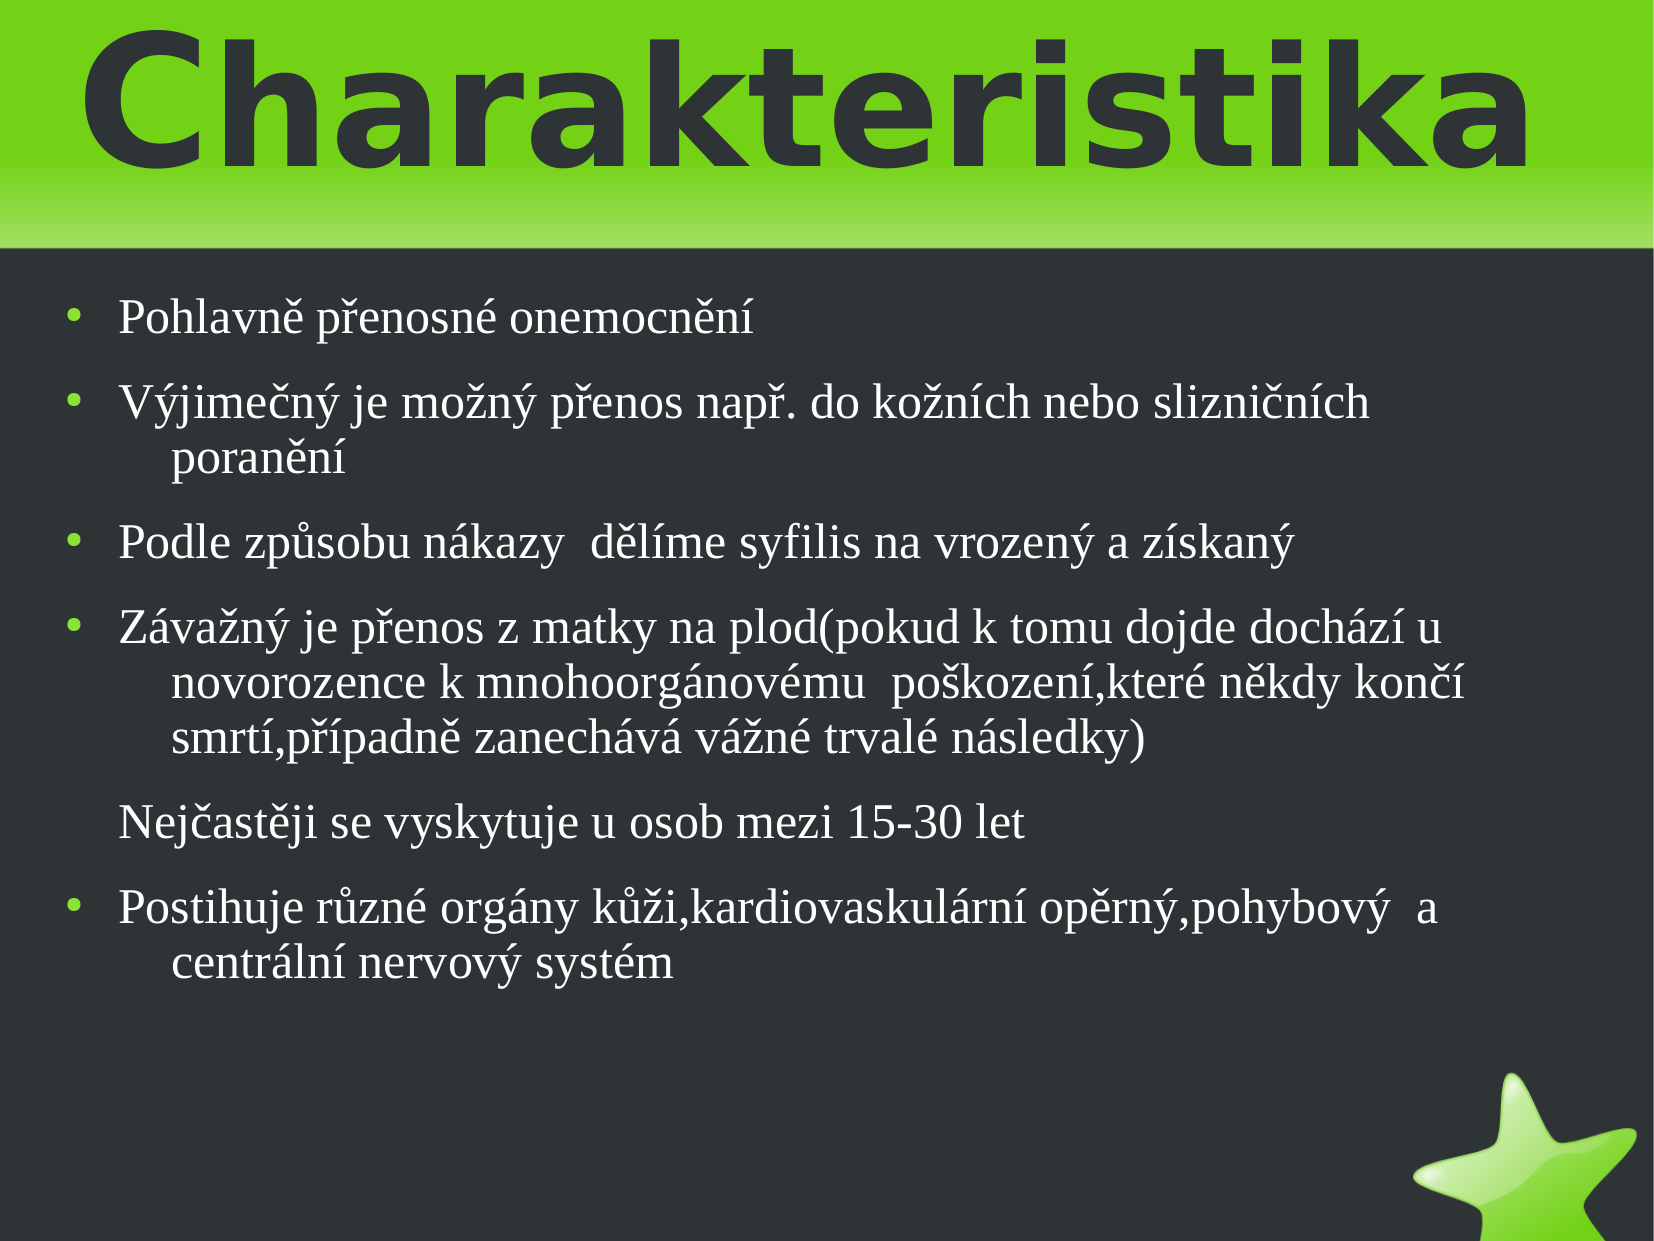

# Charakteristika
Pohlavně přenosné onemocnění
Výjimečný je možný přenos např. do kožních nebo slizničních poranění
Podle způsobu nákazy dělíme syfilis na vrozený a získaný
Závažný je přenos z matky na plod(pokud k tomu dojde dochází u novorozence k mnohoorgánovému poškození,které někdy končí smrtí,případně zanechává vážné trvalé následky)
Nejčastěji se vyskytuje u osob mezi 15-30 let
Postihuje různé orgány kůži,kardiovaskulární opěrný,pohybový a centrální nervový systém